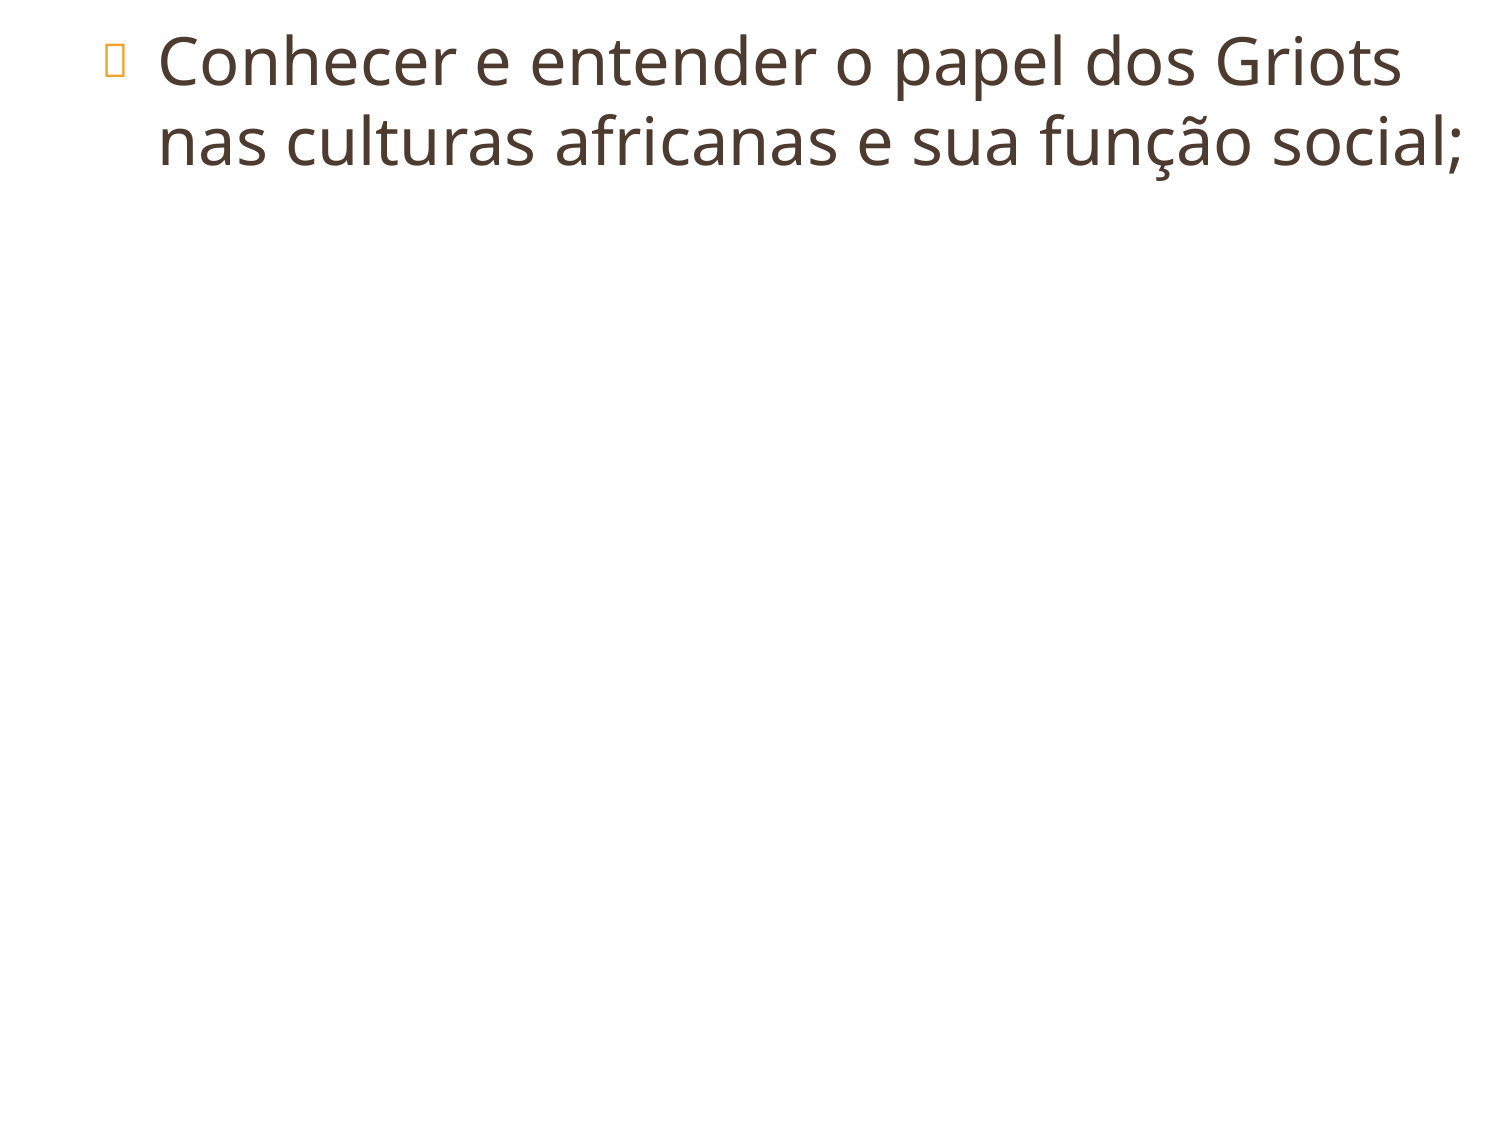

# Conhecer e entender o papel dos Griots nas culturas africanas e sua função social;